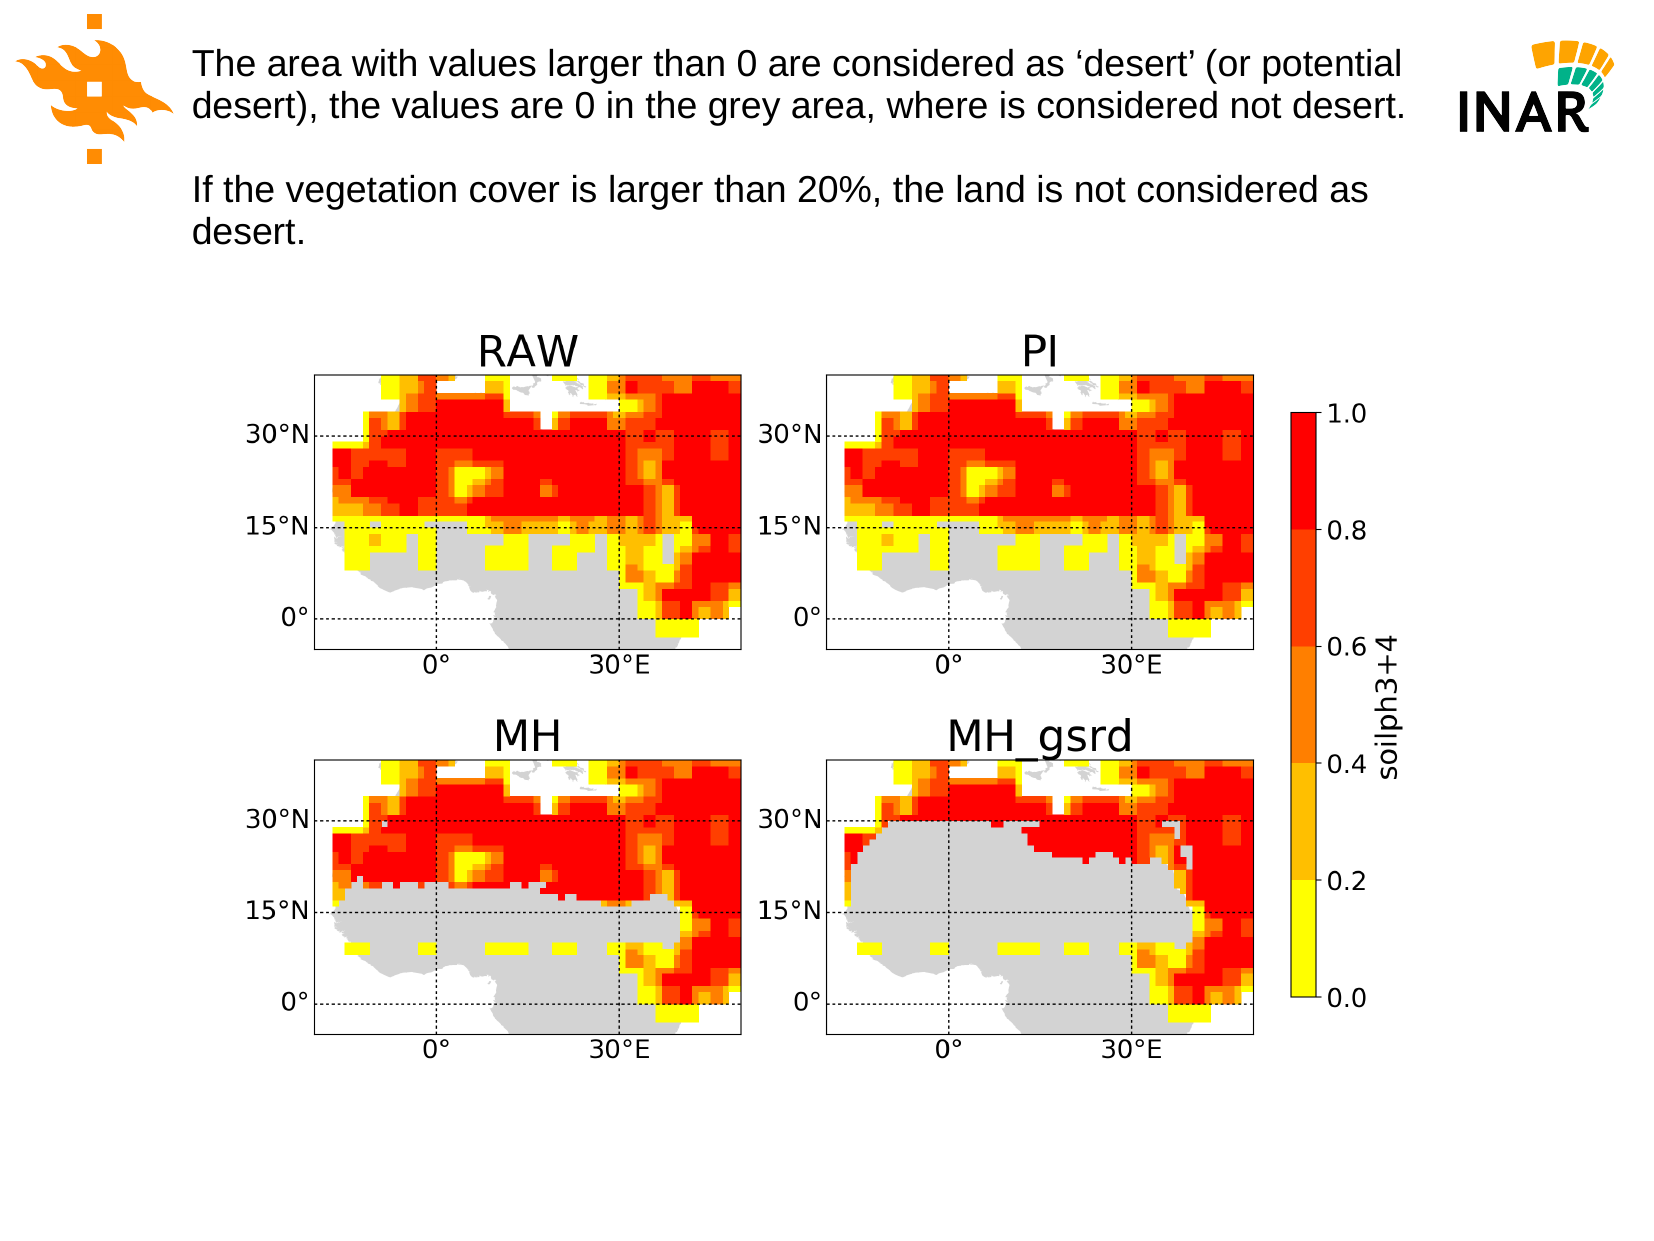

The area with values larger than 0 are considered as ‘desert’ (or potential desert), the values are 0 in the grey area, where is considered not desert.
If the vegetation cover is larger than 20%, the land is not considered as desert.